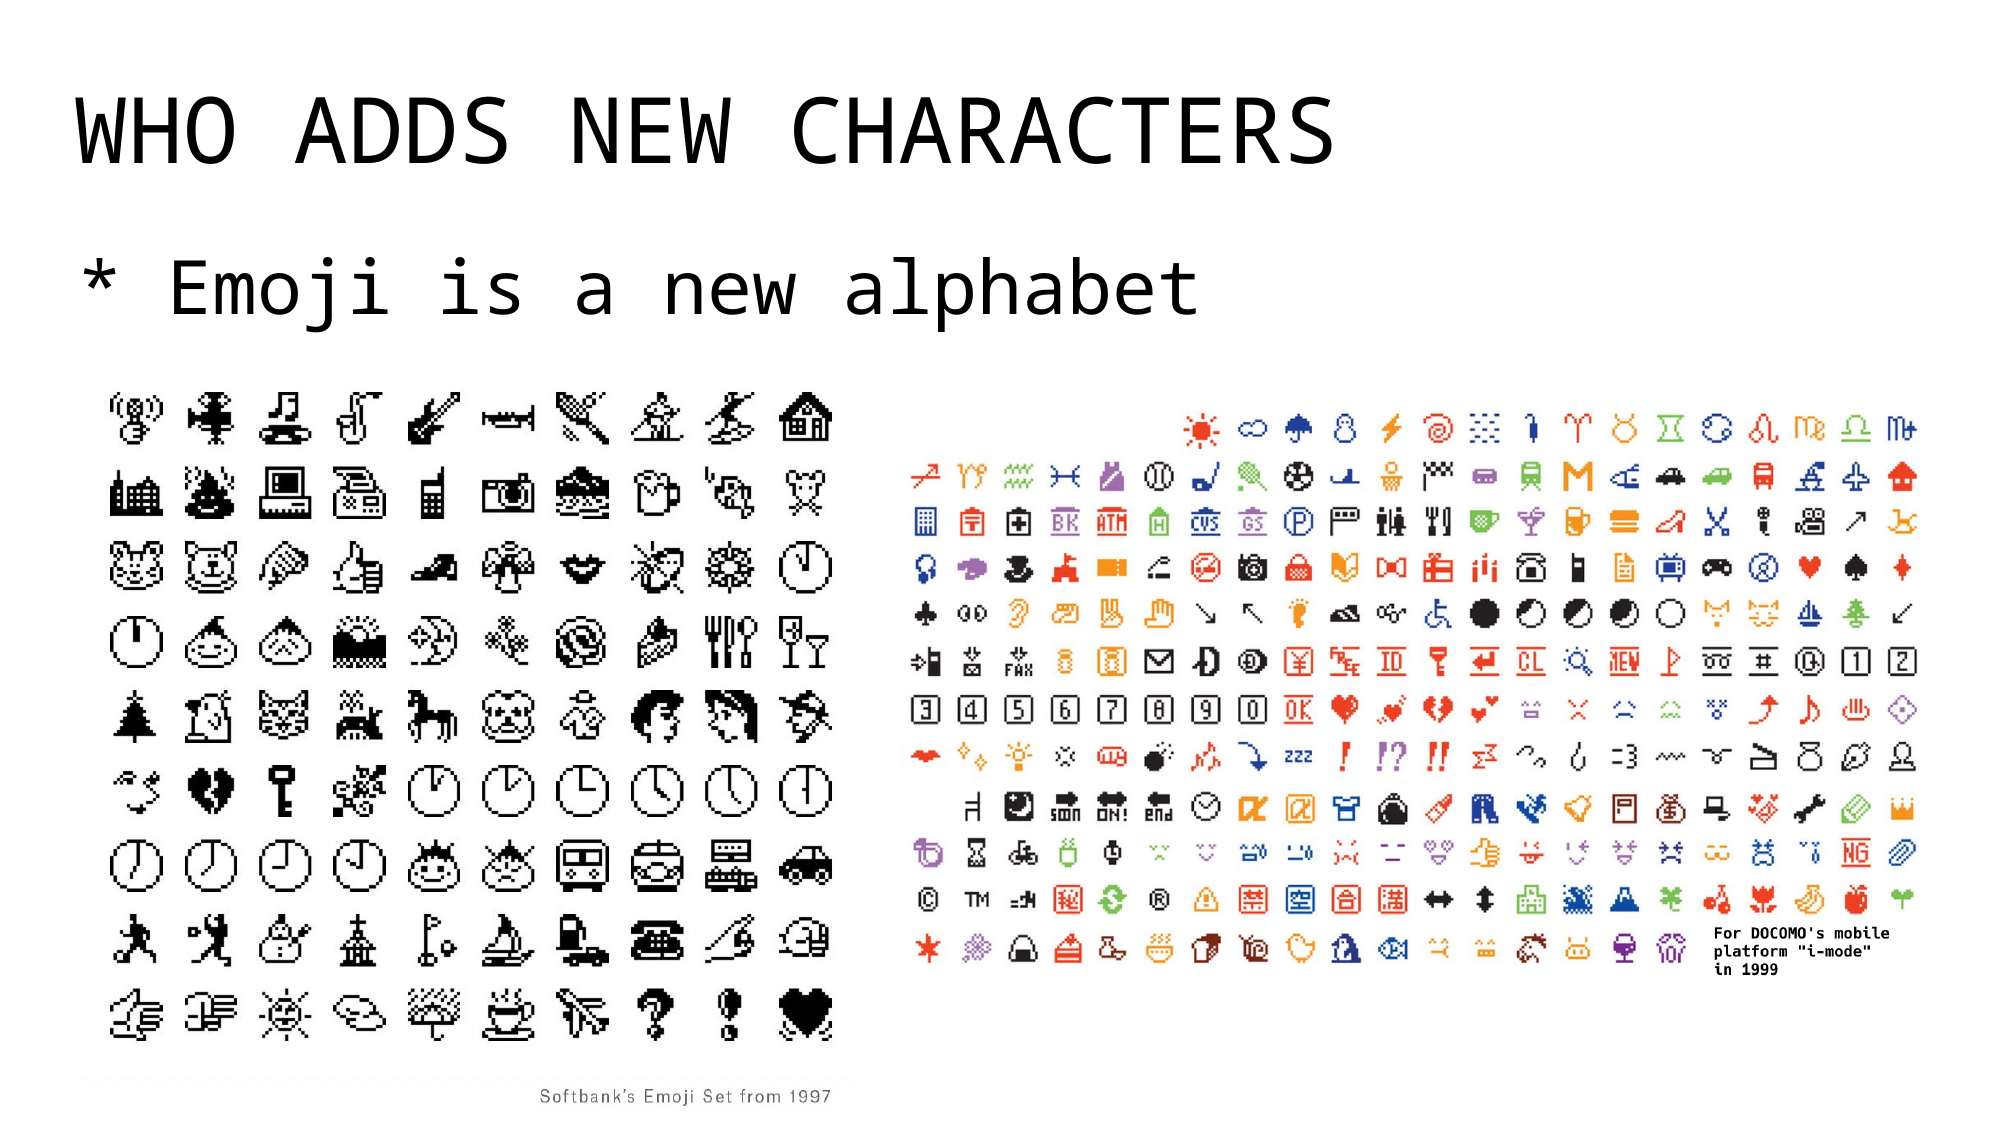

# WHO ADDS NEW CHARACTERS
* Emoji is a new alphabet